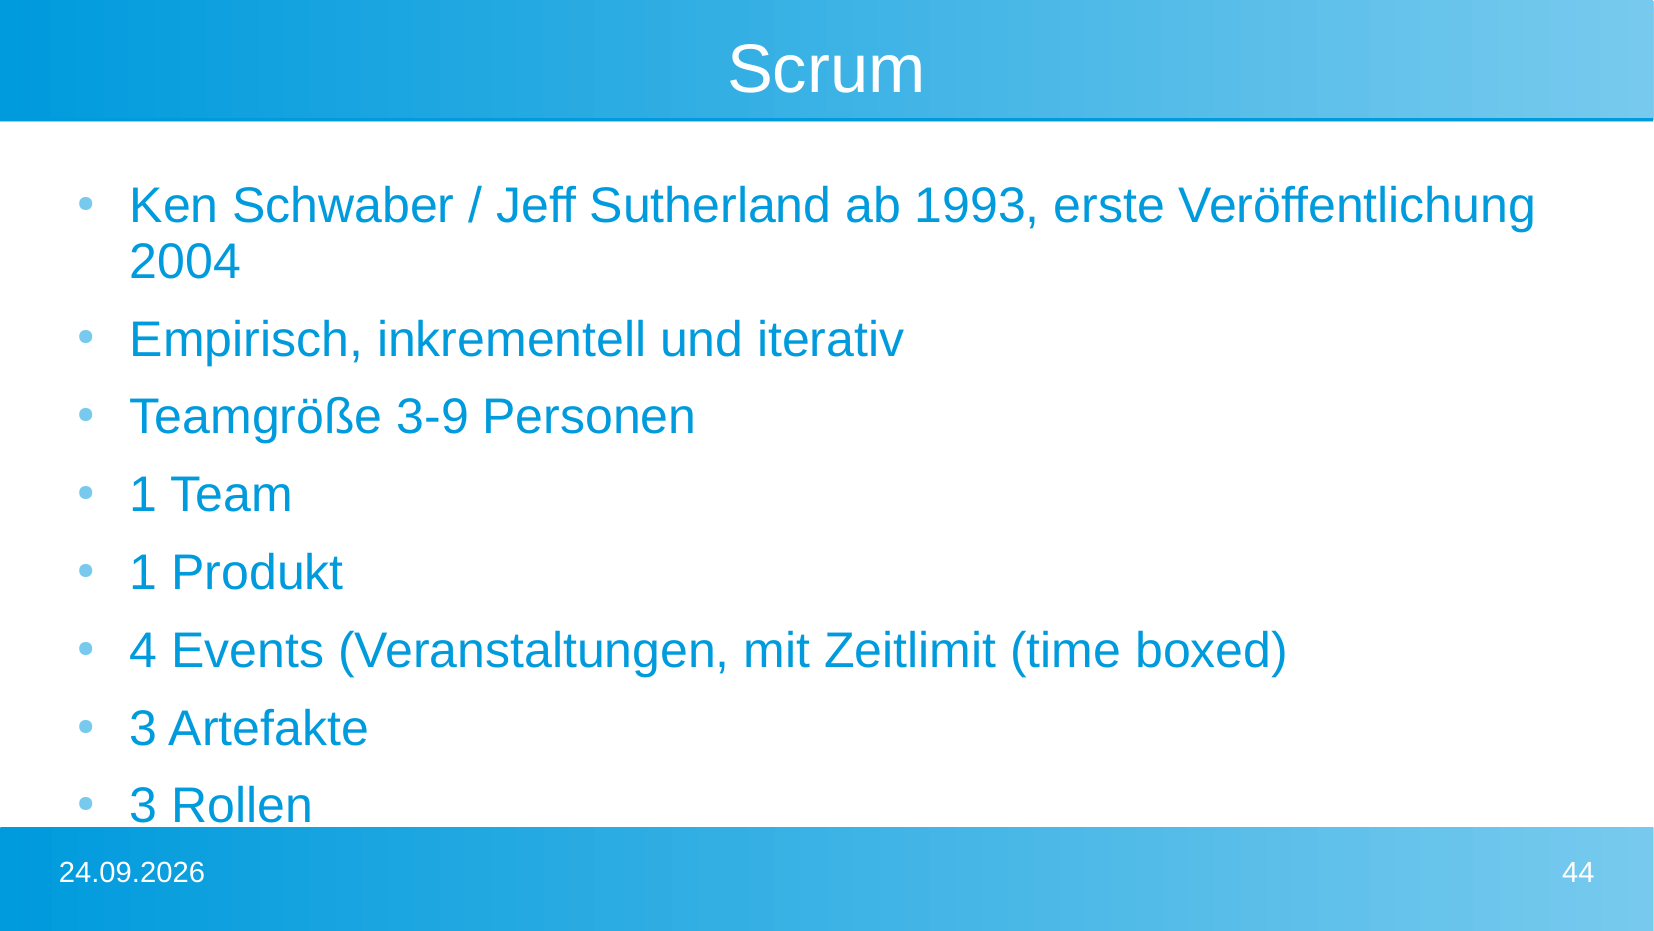

# Scrum
Ken Schwaber / Jeff Sutherland ab 1993, erste Veröffentlichung 2004
Empirisch, inkrementell und iterativ
Teamgröße 3-9 Personen
1 Team
1 Produkt
4 Events (Veranstaltungen, mit Zeitlimit (time boxed)
3 Artefakte
3 Rollen
44